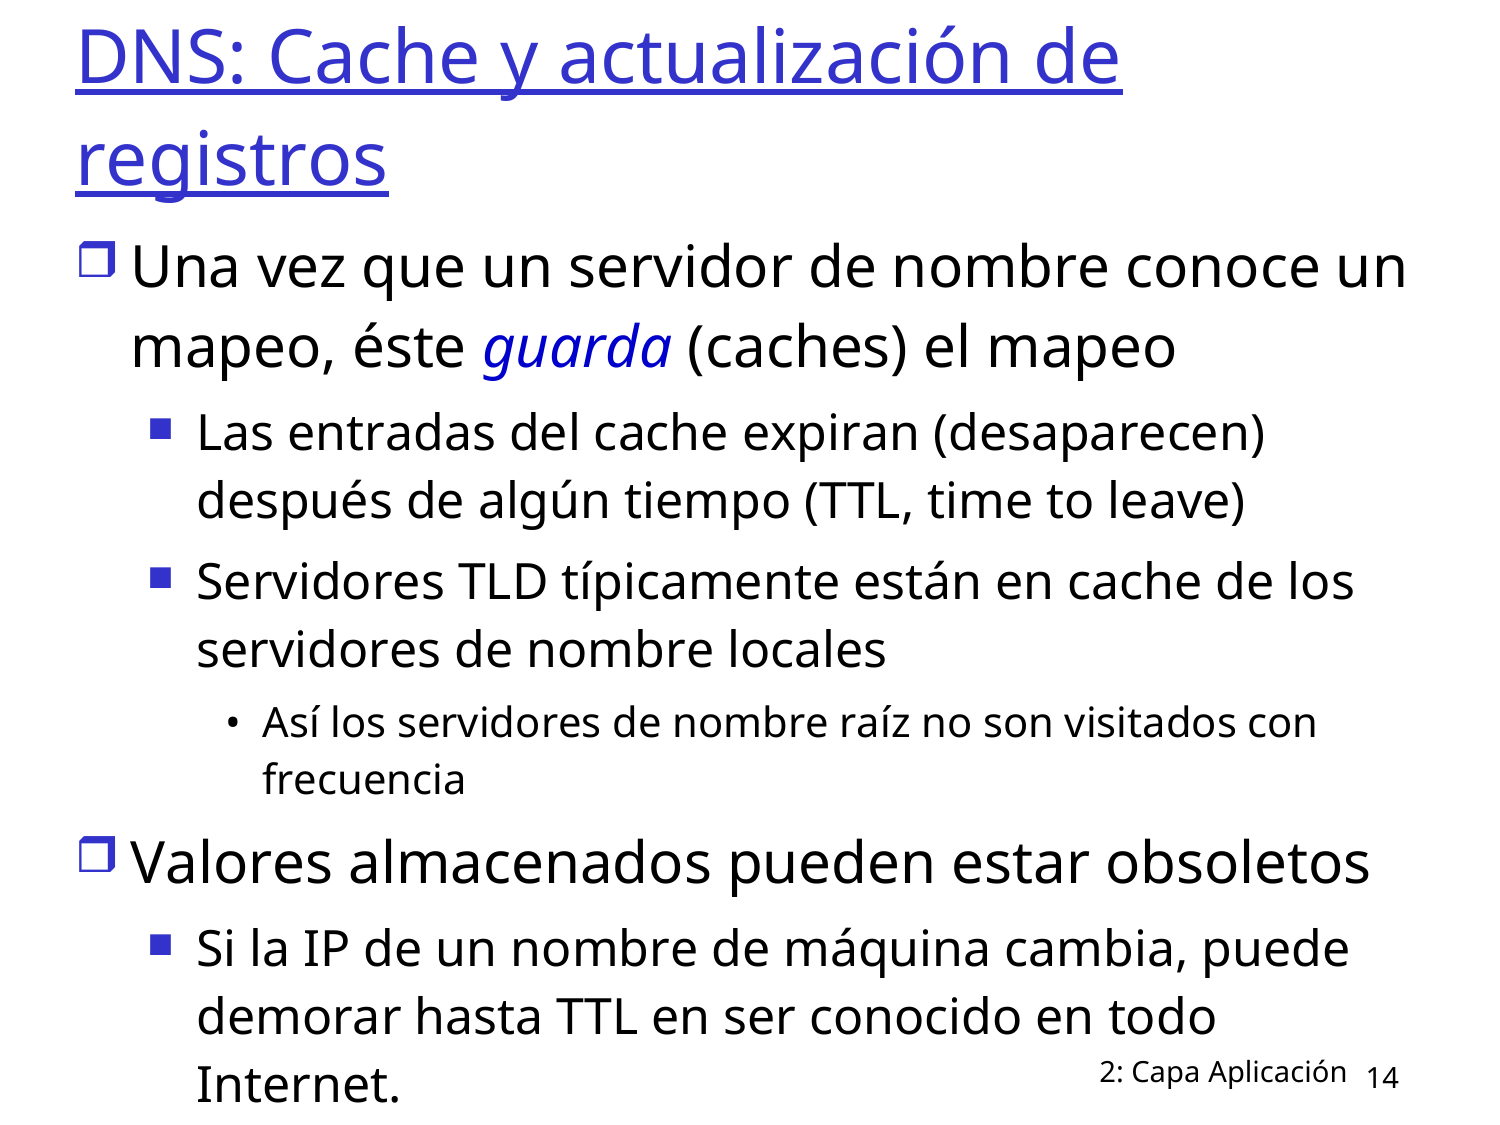

# DNS: Cache y actualización de registros
Una vez que un servidor de nombre conoce un mapeo, éste guarda (caches) el mapeo
Las entradas del cache expiran (desaparecen) después de algún tiempo (TTL, time to leave)‏
Servidores TLD típicamente están en cache de los servidores de nombre locales
Así los servidores de nombre raíz no son visitados con frecuencia
Valores almacenados pueden estar obsoletos
Si la IP de un nombre de máquina cambia, puede demorar hasta TTL en ser conocido en todo Internet.
El mecanismo para cambiar nombres está estandarizado (RFC 2136).